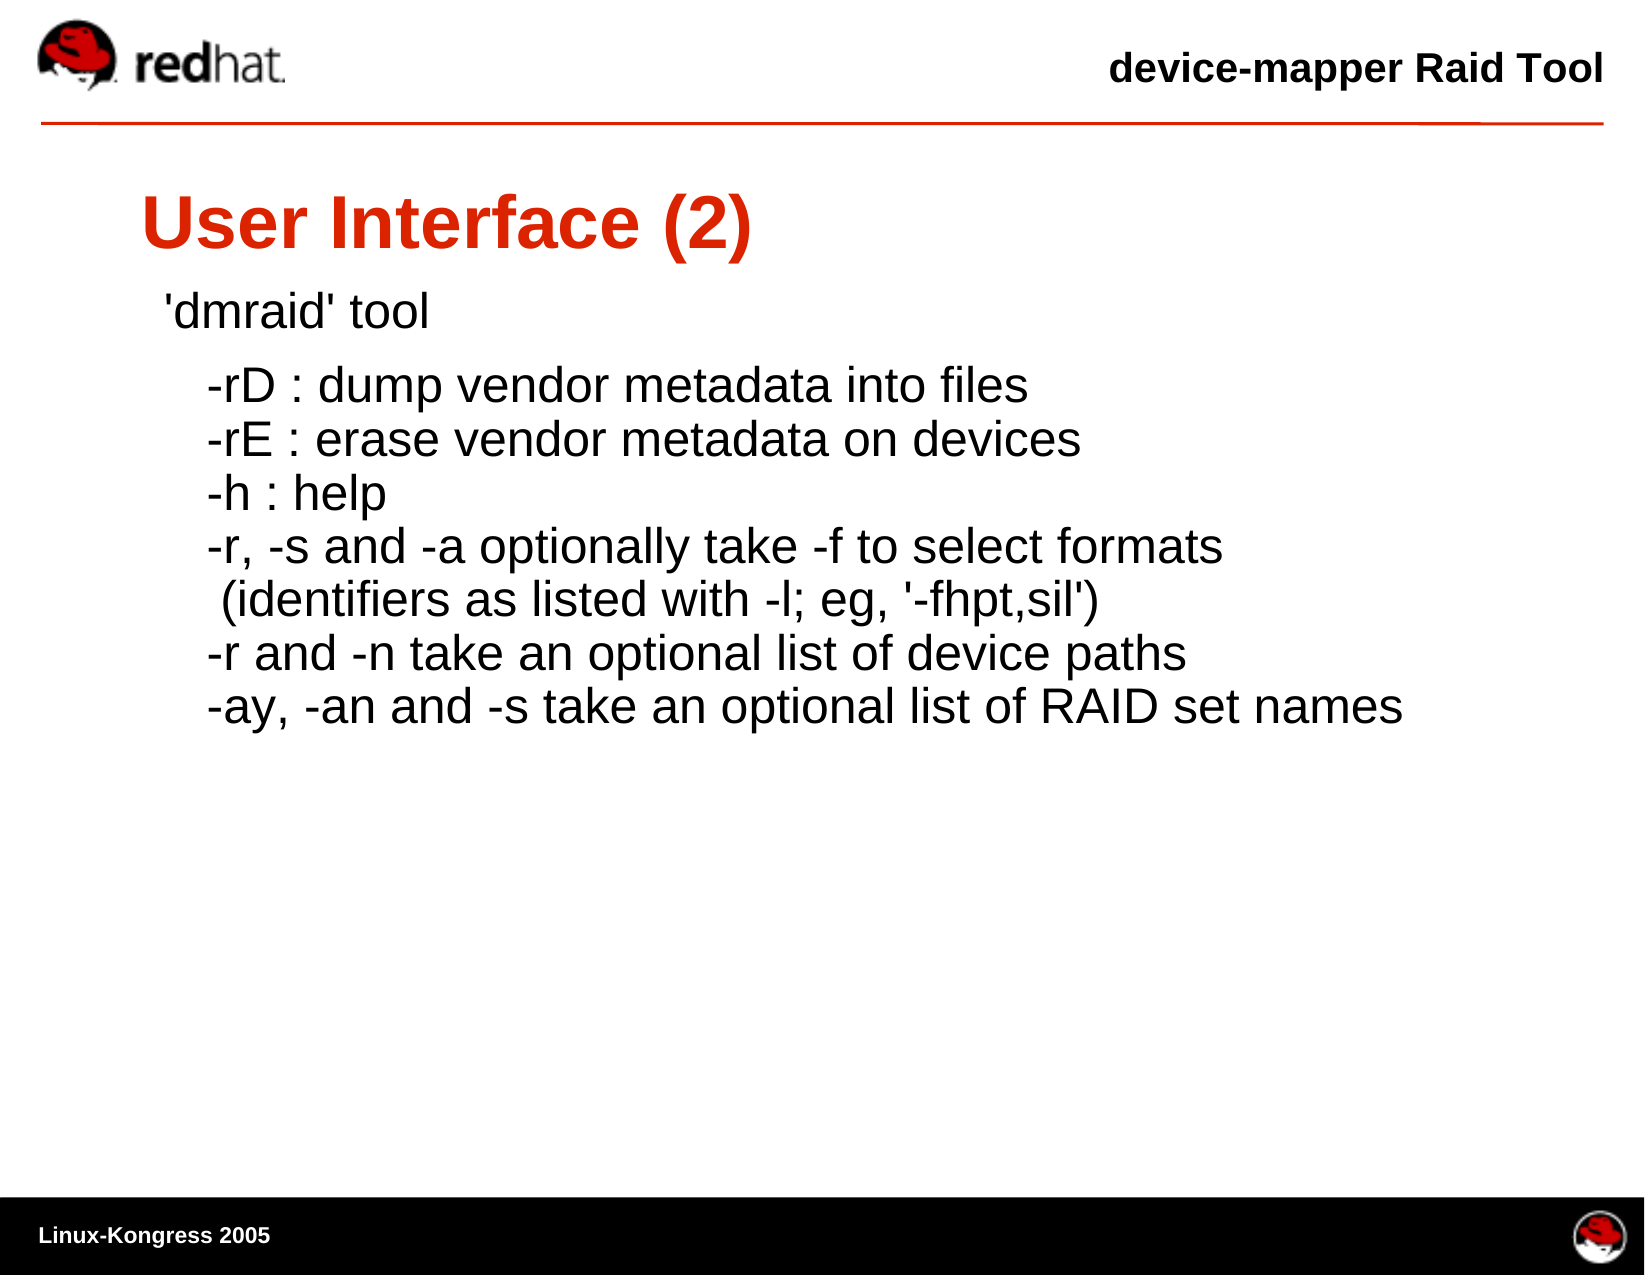

device-mapper Raid Tool
User Interface (2)
 'dmraid' tool
 -rD : dump vendor metadata into files
 -rE : erase vendor metadata on devices
 -h : help
 -r, -s and -a optionally take -f to select formats
 (identifiers as listed with -l; eg, '-fhpt,sil')
 -r and -n take an optional list of device paths
 -ay, -an and -s take an optional list of RAID set names
Linux-Kongress 2005